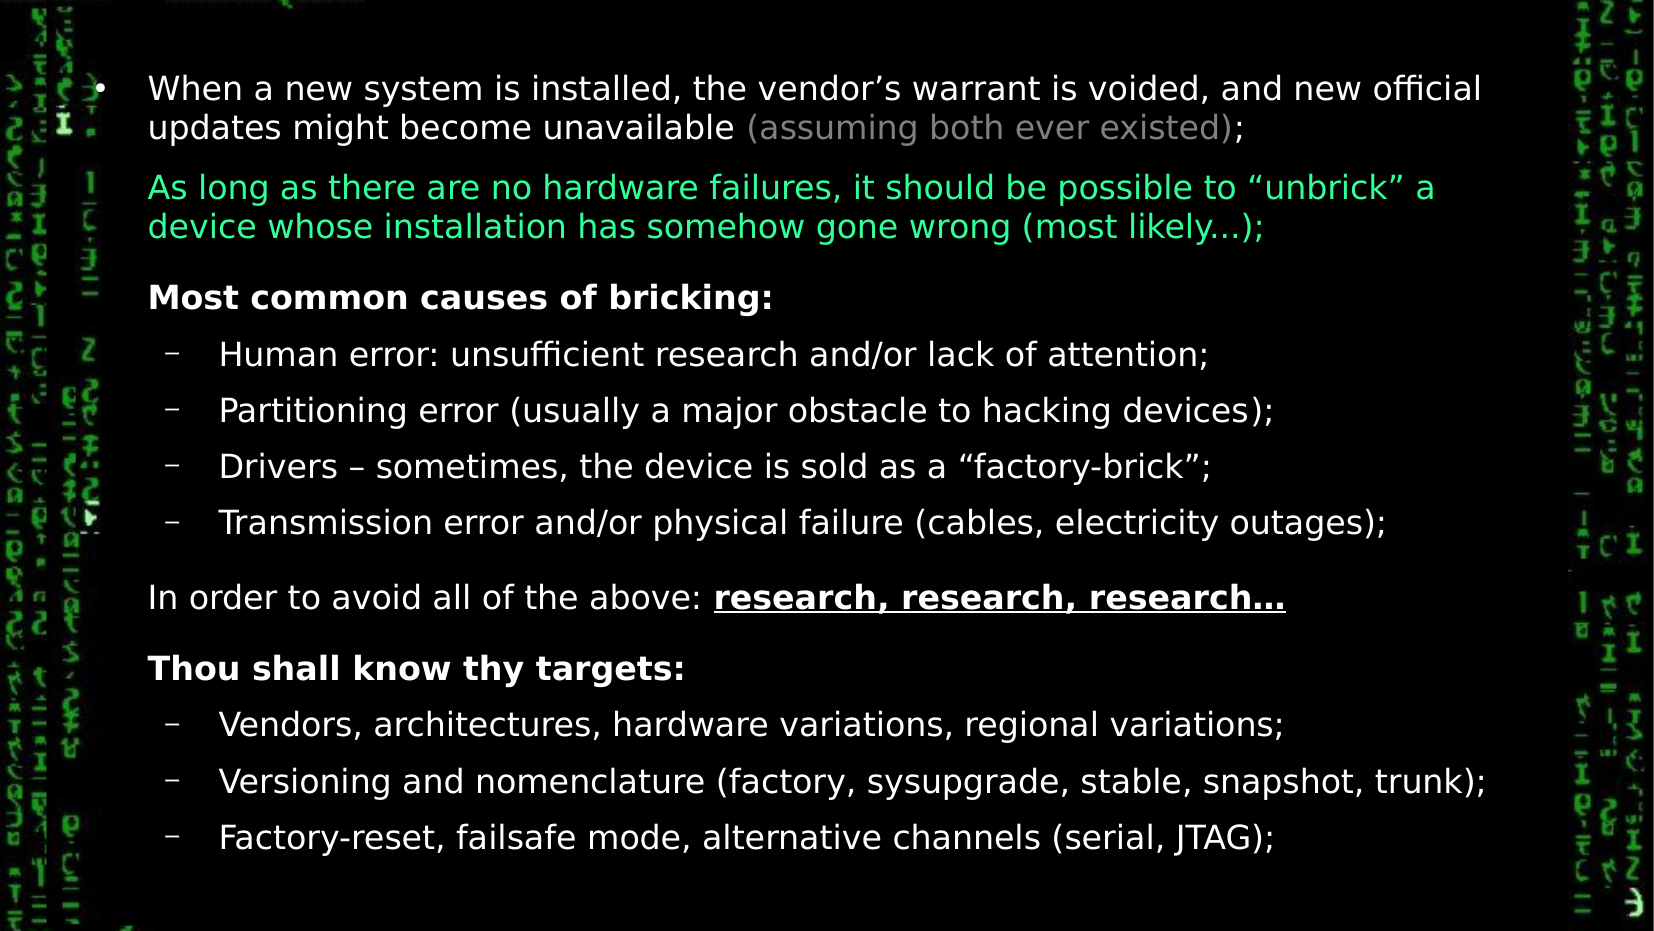

# When a new system is installed, the vendor’s warrant is voided, and new official updates might become unavailable (assuming both ever existed);
As long as there are no hardware failures, it should be possible to “unbrick” a device whose installation has somehow gone wrong (most likely...);
Most common causes of bricking:
Human error: unsufficient research and/or lack of attention;
Partitioning error (usually a major obstacle to hacking devices);
Drivers – sometimes, the device is sold as a “factory-brick”;
Transmission error and/or physical failure (cables, electricity outages);
In order to avoid all of the above: research, research, research…
Thou shall know thy targets:
Vendors, architectures, hardware variations, regional variations;
Versioning and nomenclature (factory, sysupgrade, stable, snapshot, trunk);
Factory-reset, failsafe mode, alternative channels (serial, JTAG);